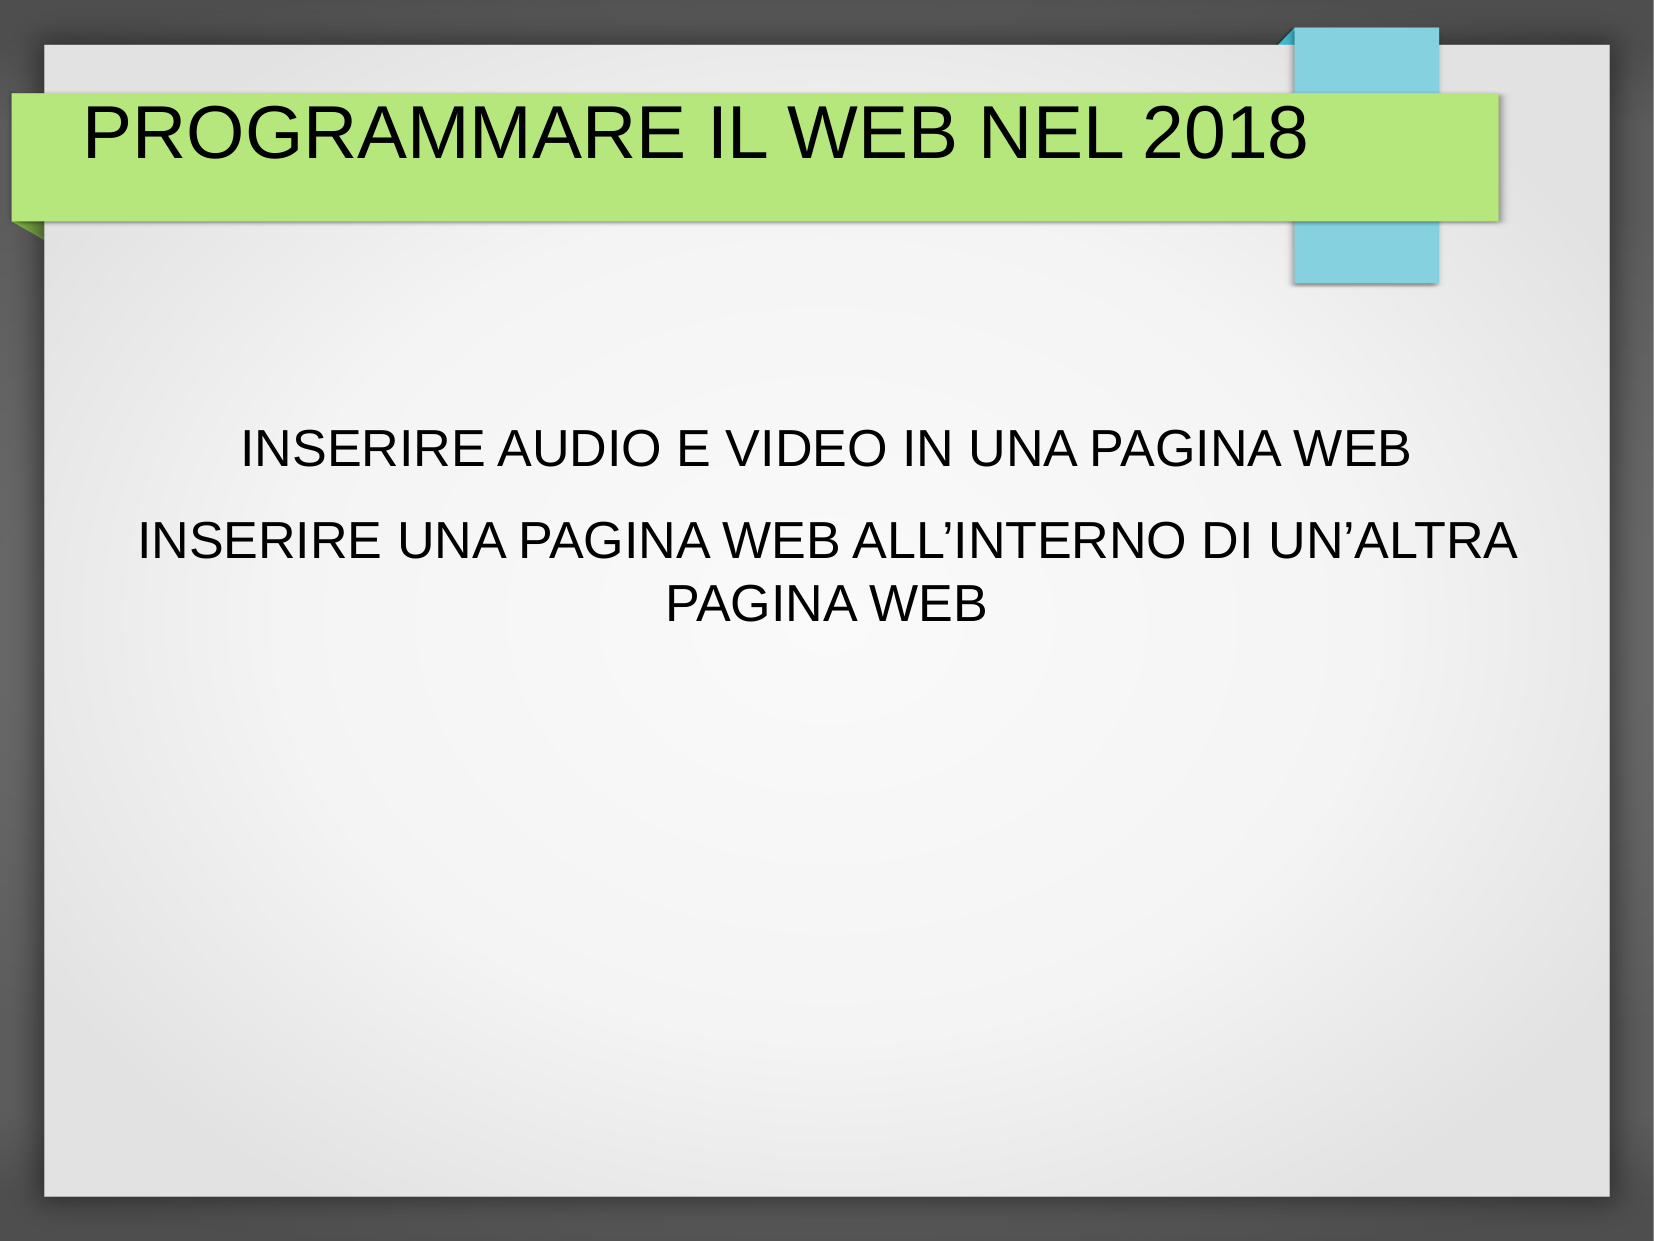

# PROGRAMMARE IL WEB NEL 2018
INSERIRE AUDIO E VIDEO IN UNA PAGINA WEB
INSERIRE UNA PAGINA WEB ALL’INTERNO DI UN’ALTRA PAGINA WEB